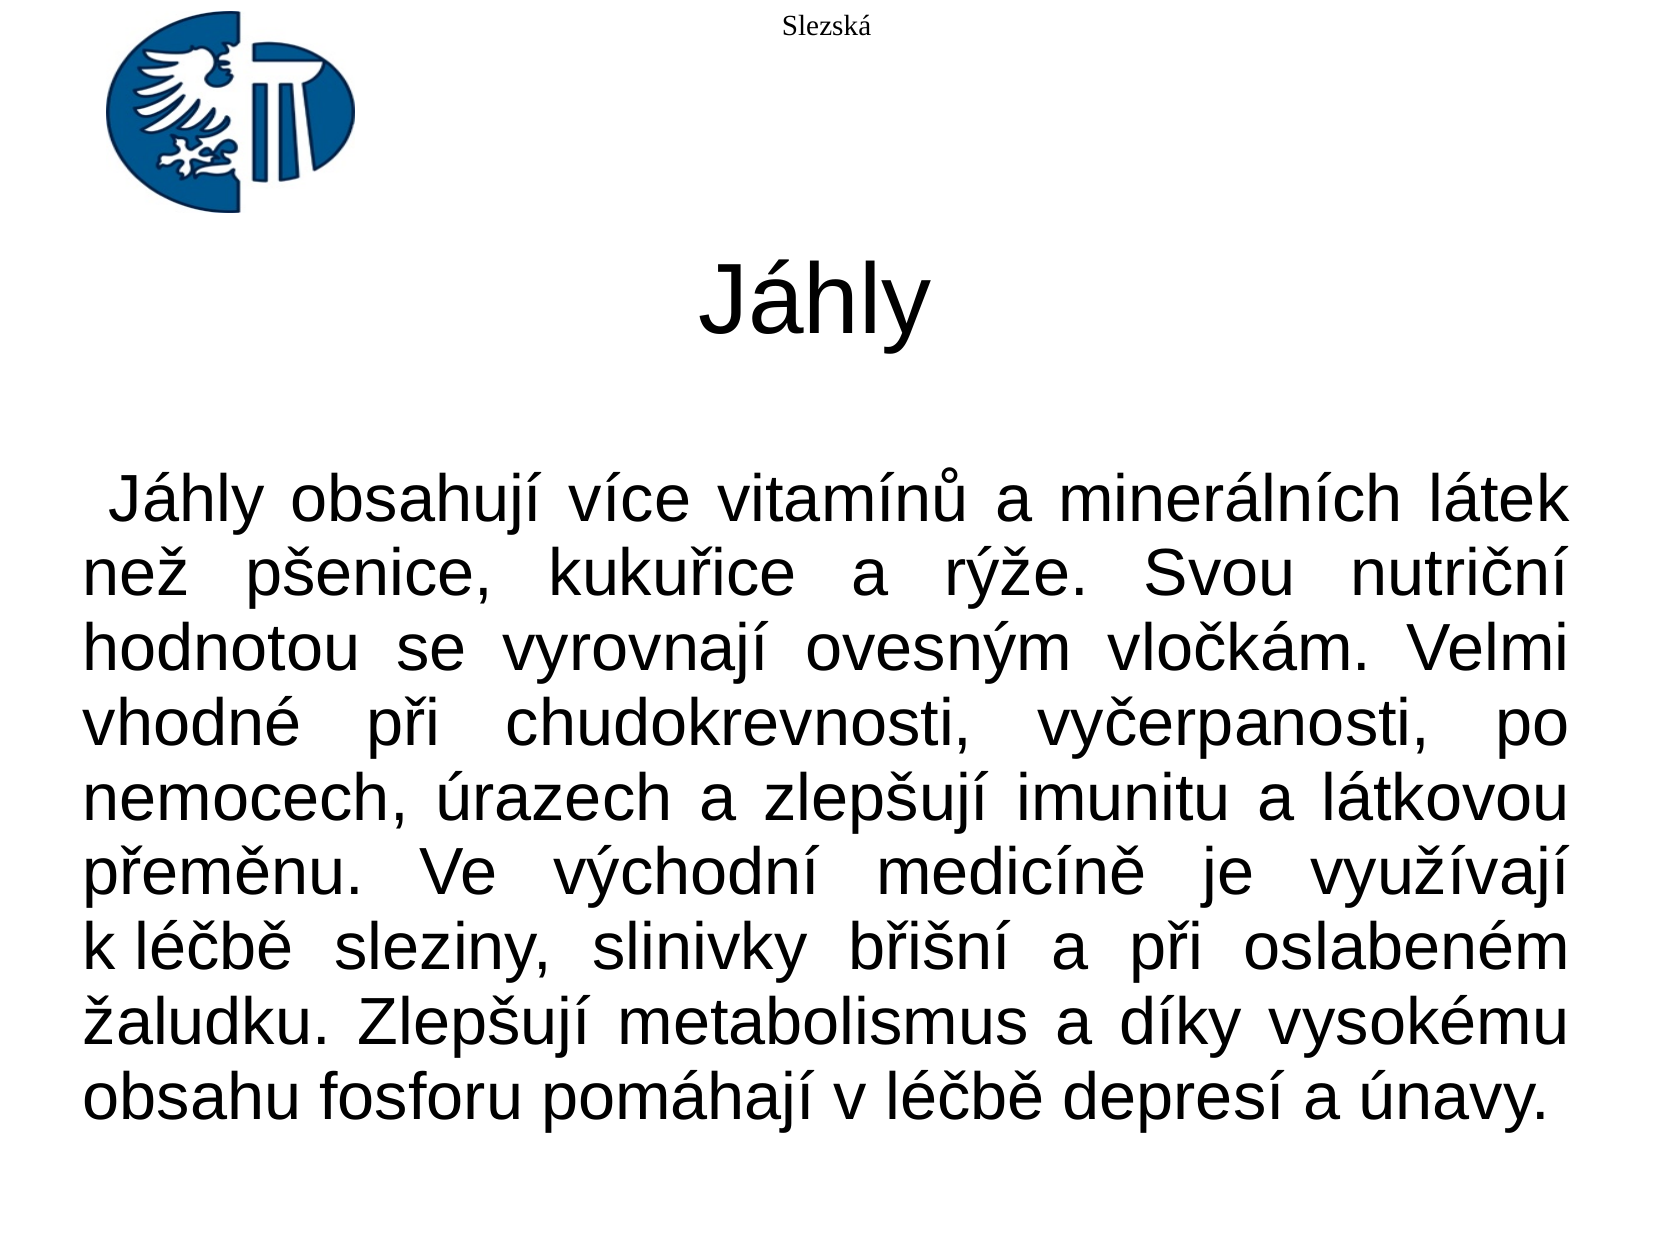

ahoj
# Jáhly
 Jáhly obsahují více vitamínů a minerálních látek než pšenice, kukuřice a rýže. Svou nutriční hodnotou se vyrovnají ovesným vločkám. Velmi vhodné při chudokrevnosti, vyčerpanosti, po nemocech, úrazech a zlepšují imunitu a látkovou přeměnu. Ve východní medicíně je využívají k léčbě sleziny, slinivky břišní a při oslabeném žaludku. Zlepšují metabolismus a díky vysokému obsahu fosforu pomáhají v léčbě depresí a únavy.